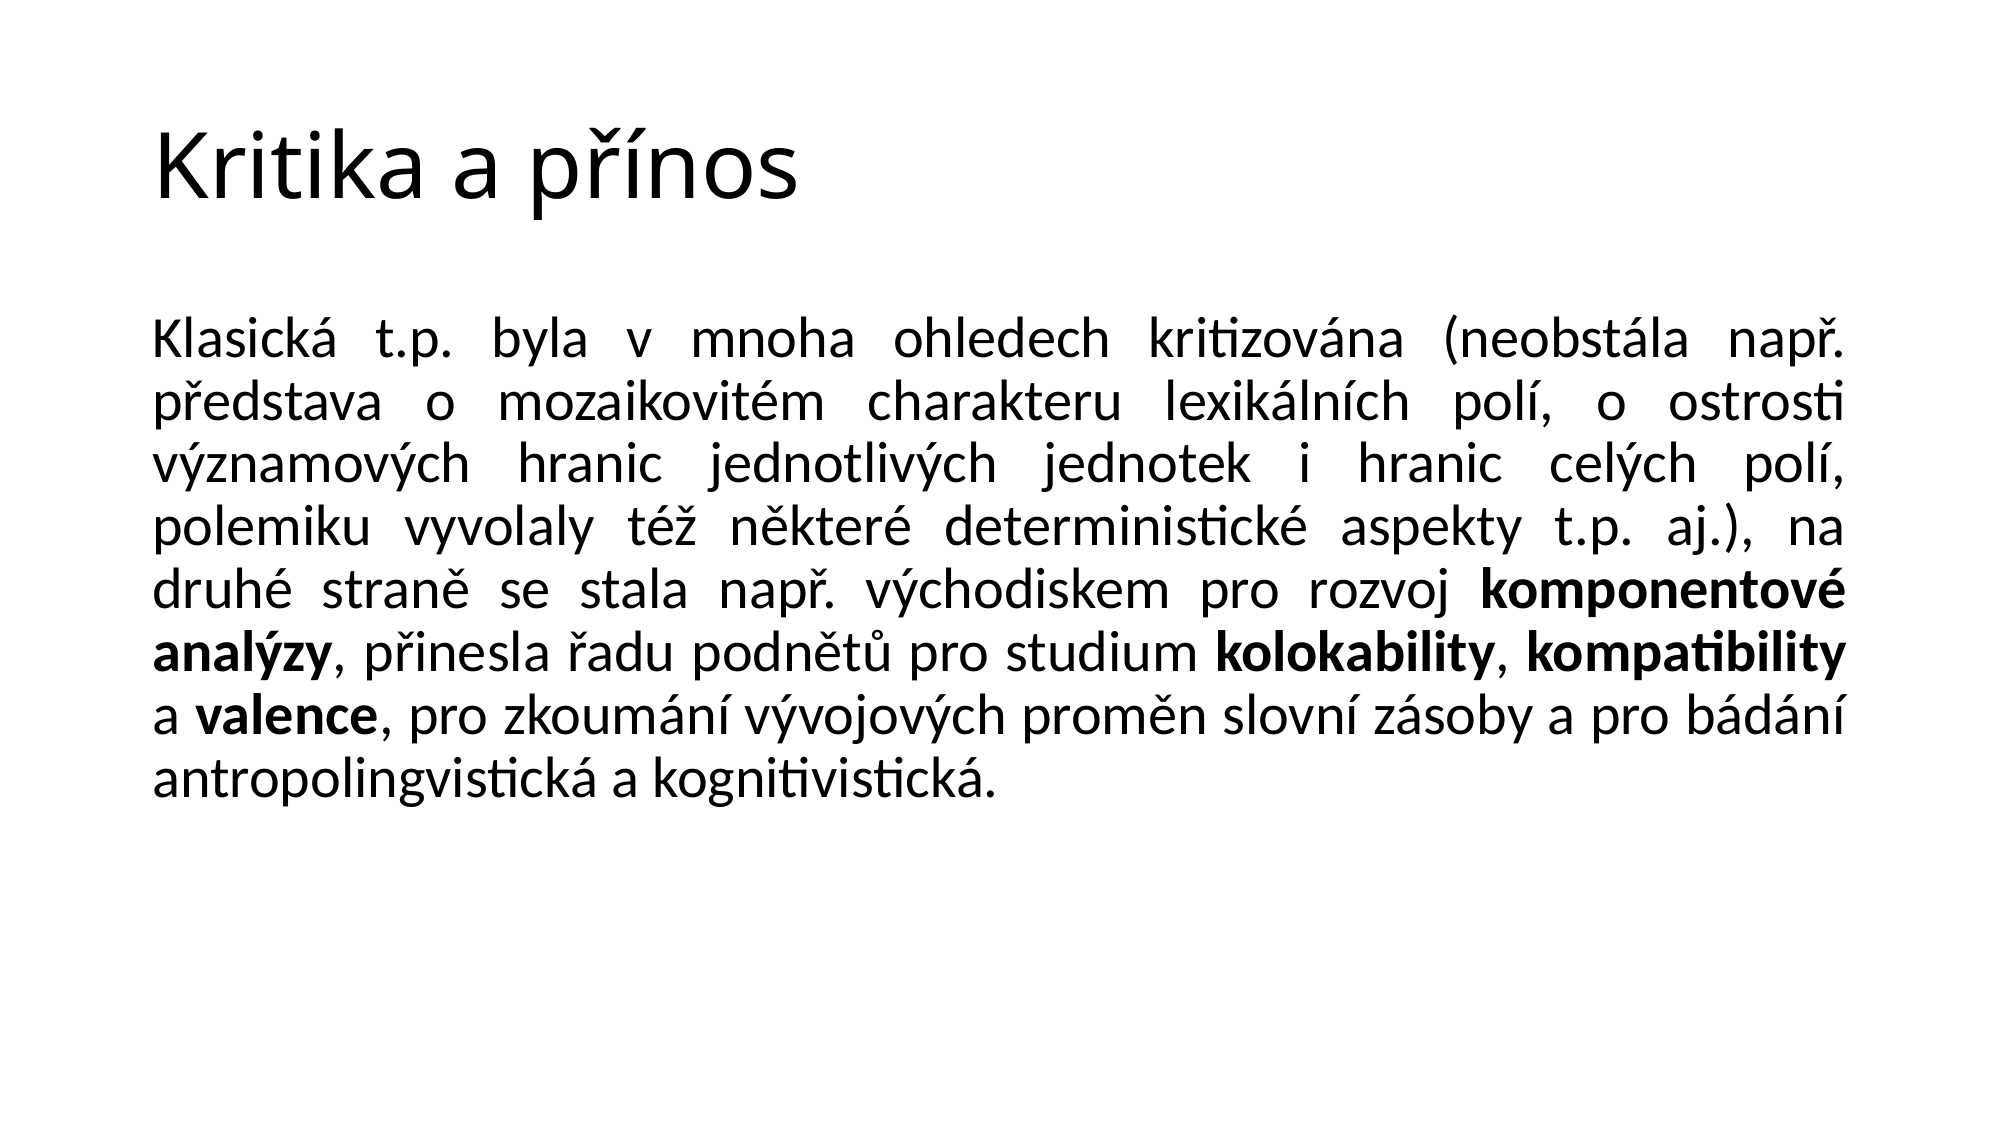

# Kritika a přínos
Klasická t.p. byla v mnoha ohledech kritizována (neobstála např. představa o mozaikovitém charakteru lexikálních polí, o ostrosti významových hranic jednotlivých jednotek i hranic celých polí, polemiku vyvolaly též některé deterministické aspekty t.p. aj.), na druhé straně se stala např. východiskem pro rozvoj komponentové analýzy, přinesla řadu podnětů pro studium kolokability, kompatibility a valence, pro zkoumání vývojových proměn slovní zásoby a pro bádání antropolingvistická a kognitivistická.